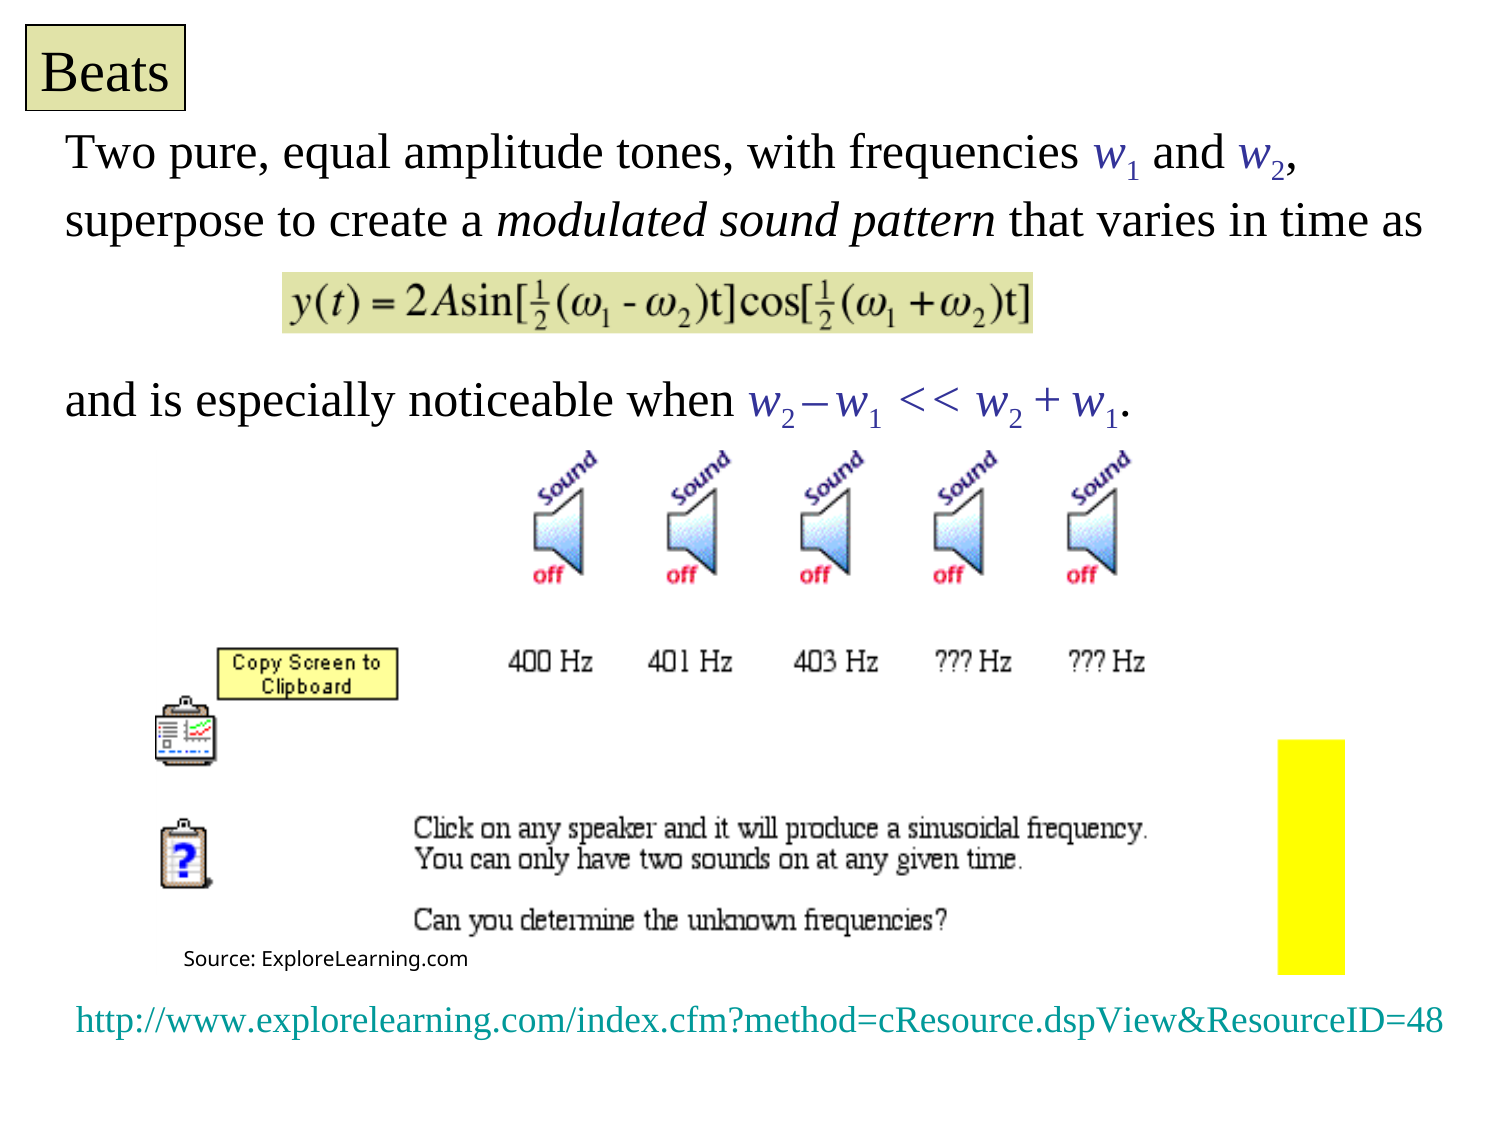

Beats
Two pure, equal amplitude tones, with frequencies w1 and w2, superpose to create a modulated sound pattern that varies in time as
and is especially noticeable when w2 – w1 << w2 + w1.
Source: ExploreLearning.com
http://www.explorelearning.com/index.cfm?method=cResource.dspView&ResourceID=48